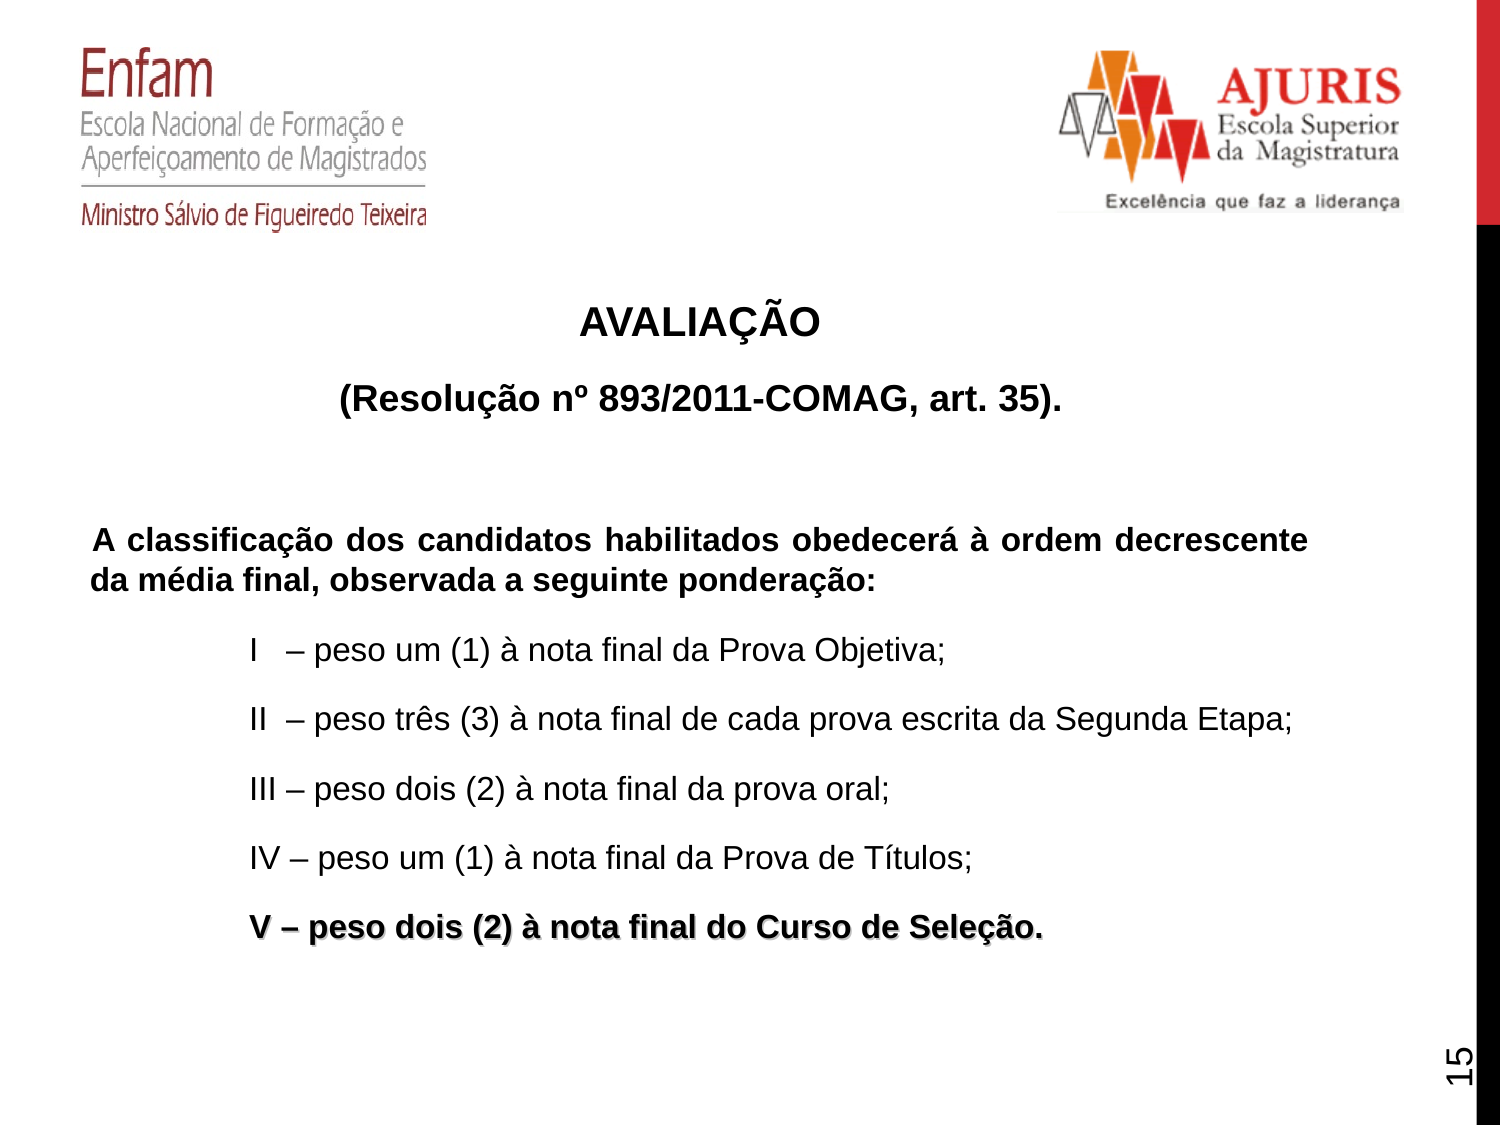

# AVALIAÇÃO
(Resolução nº 893/2011-COMAG, art. 35).
A classificação dos candidatos habilitados obedecerá à ordem decrescente da média final, observada a seguinte ponderação:
 I – peso um (1) à nota final da Prova Objetiva;
 II – peso três (3) à nota final de cada prova escrita da Segunda Etapa;
 III – peso dois (2) à nota final da prova oral;
 IV – peso um (1) à nota final da Prova de Títulos;
 V – peso dois (2) à nota final do Curso de Seleção.